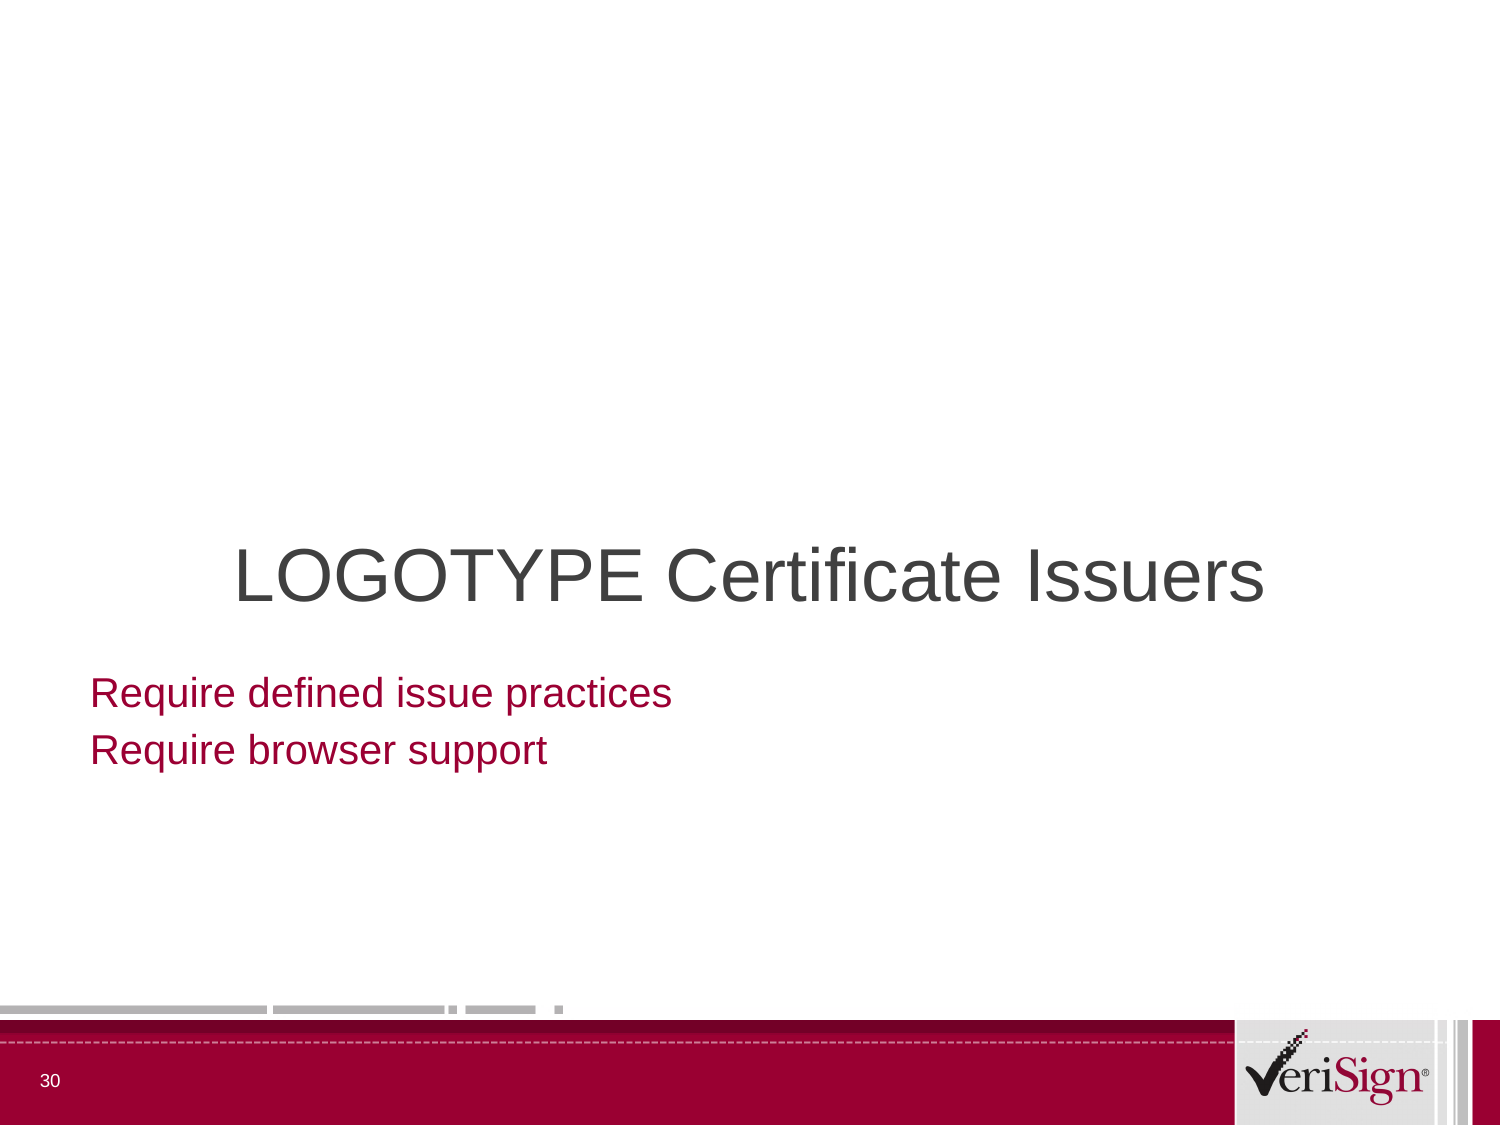

# LOGOTYPE Certificate Issuers
Require defined issue practices
Require browser support
30